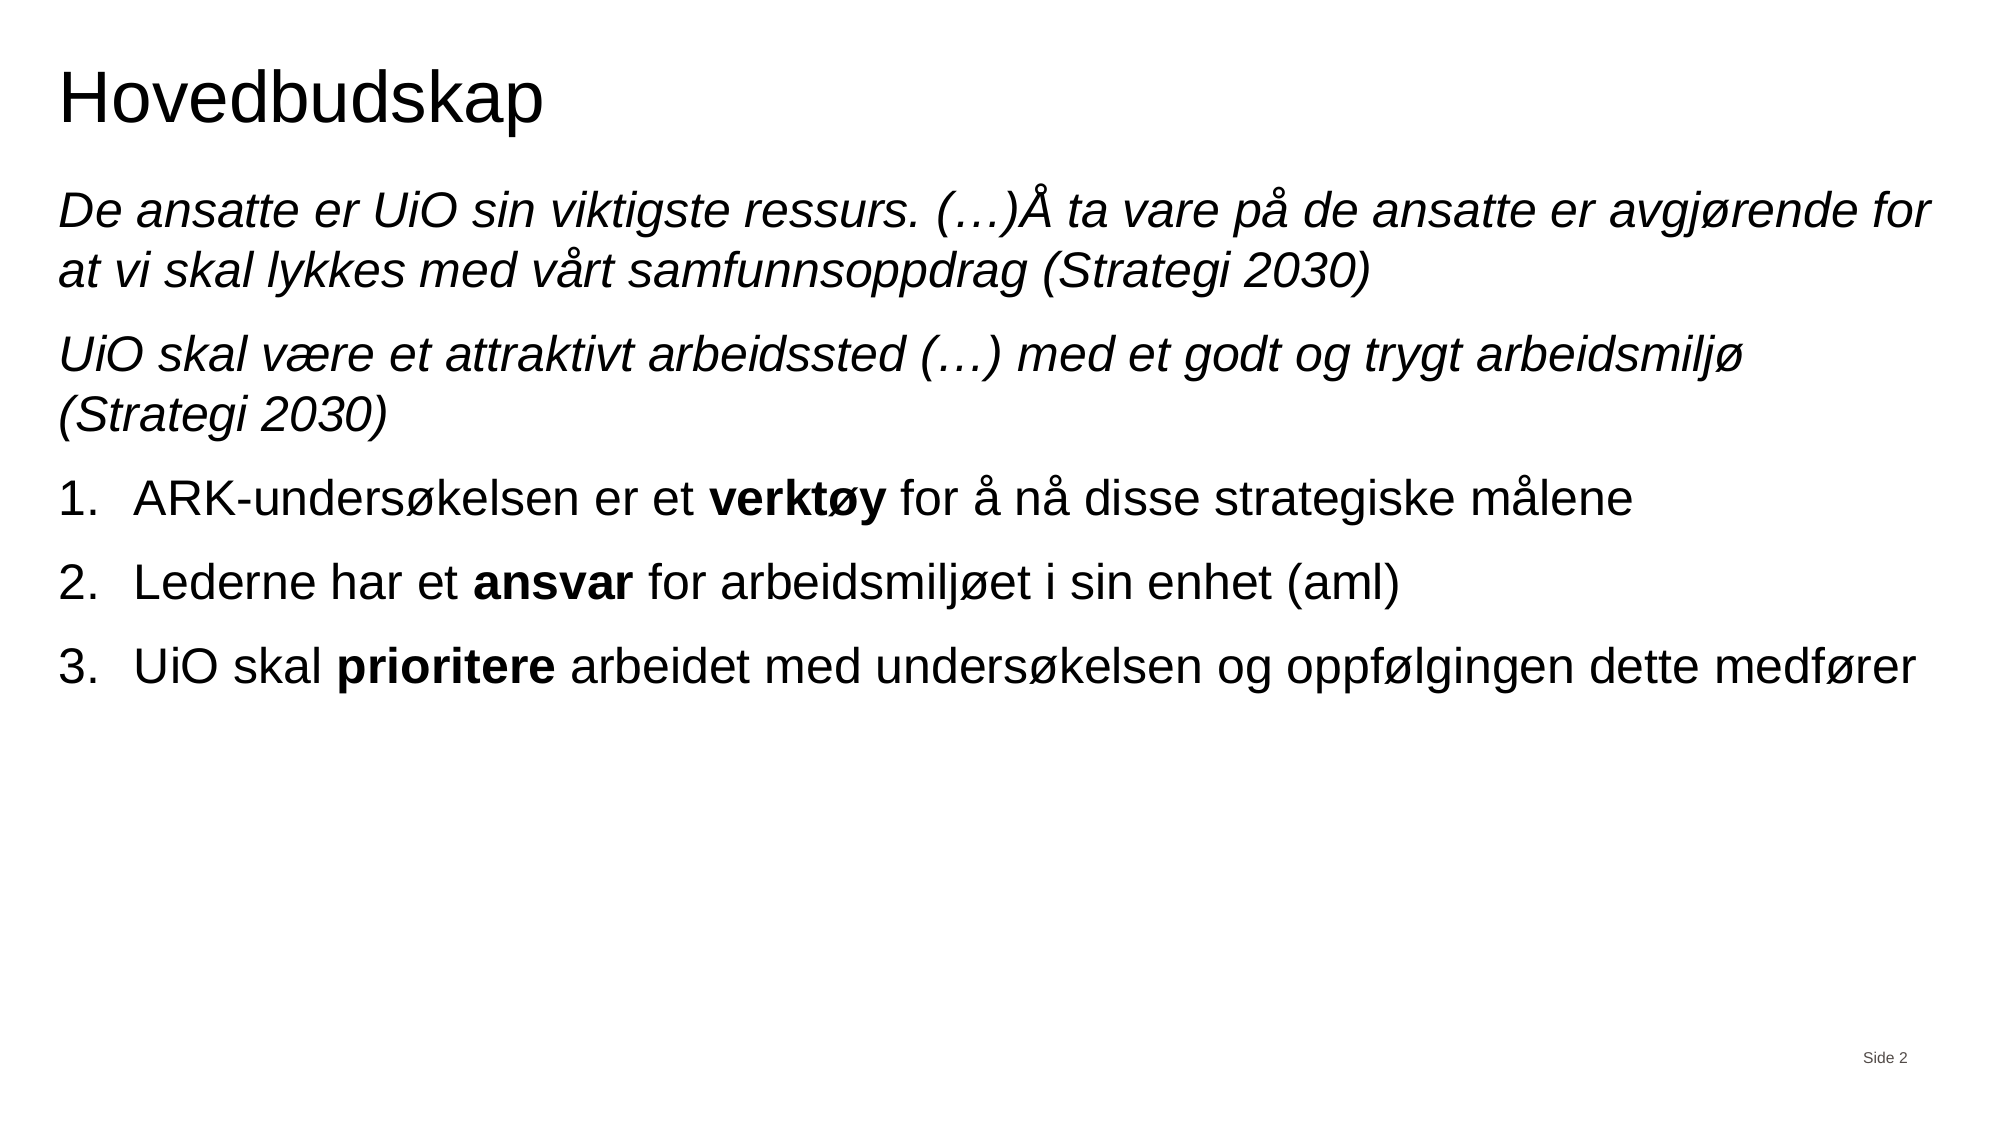

# Hovedbudskap
De ansatte er UiO sin viktigste ressurs. (…)Å ta vare på de ansatte er avgjørende for at vi skal lykkes med vårt samfunnsoppdrag (Strategi 2030)
UiO skal være et attraktivt arbeidssted (…) med et godt og trygt arbeidsmiljø (Strategi 2030)
ARK-undersøkelsen er et verktøy for å nå disse strategiske målene
Lederne har et ansvar for arbeidsmiljøet i sin enhet (aml)
UiO skal prioritere arbeidet med undersøkelsen og oppfølgingen dette medfører
Side